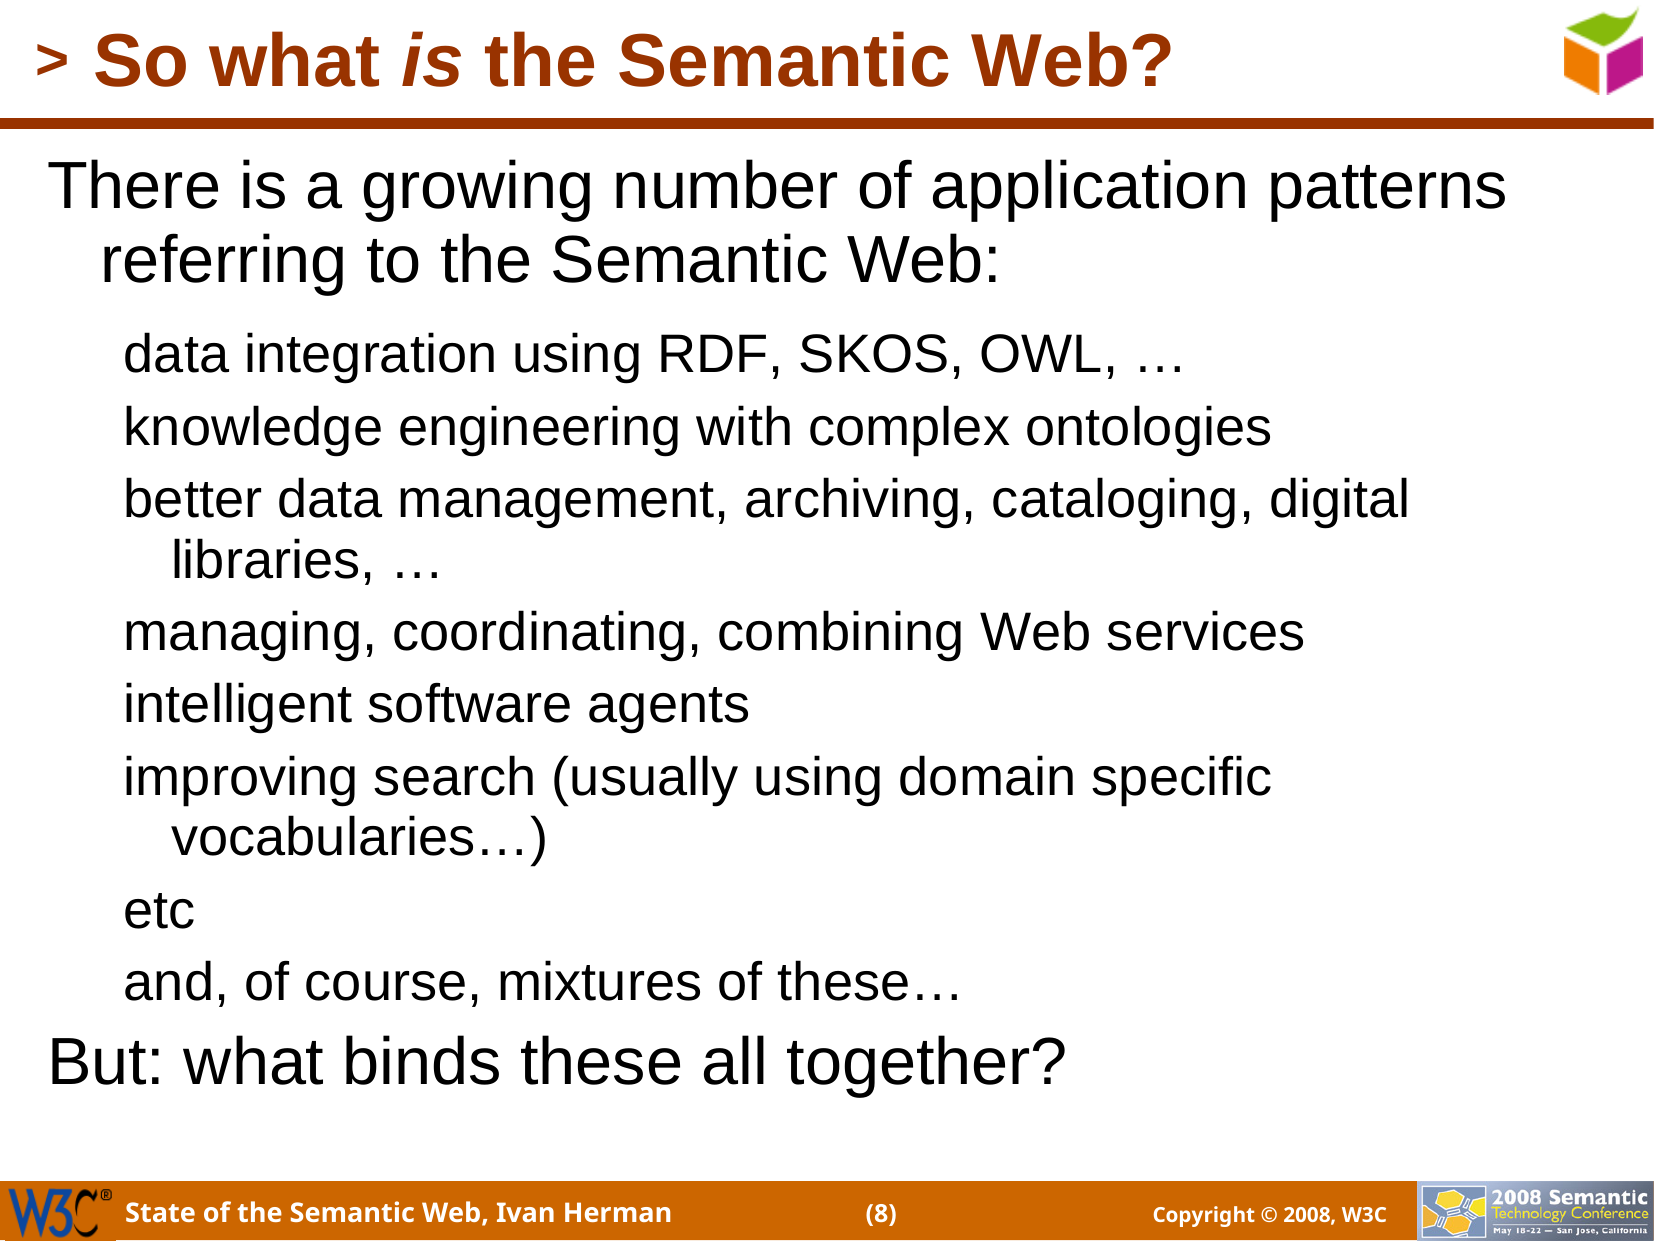

# So what is the Semantic Web?
There is a growing number of application patterns referring to the Semantic Web:
data integration using RDF, SKOS, OWL, …
knowledge engineering with complex ontologies
better data management, archiving, cataloging, digital libraries, …
managing, coordinating, combining Web services
intelligent software agents
improving search (usually using domain specific vocabularies…)
etc
and, of course, mixtures of these…
But: what binds these all together?